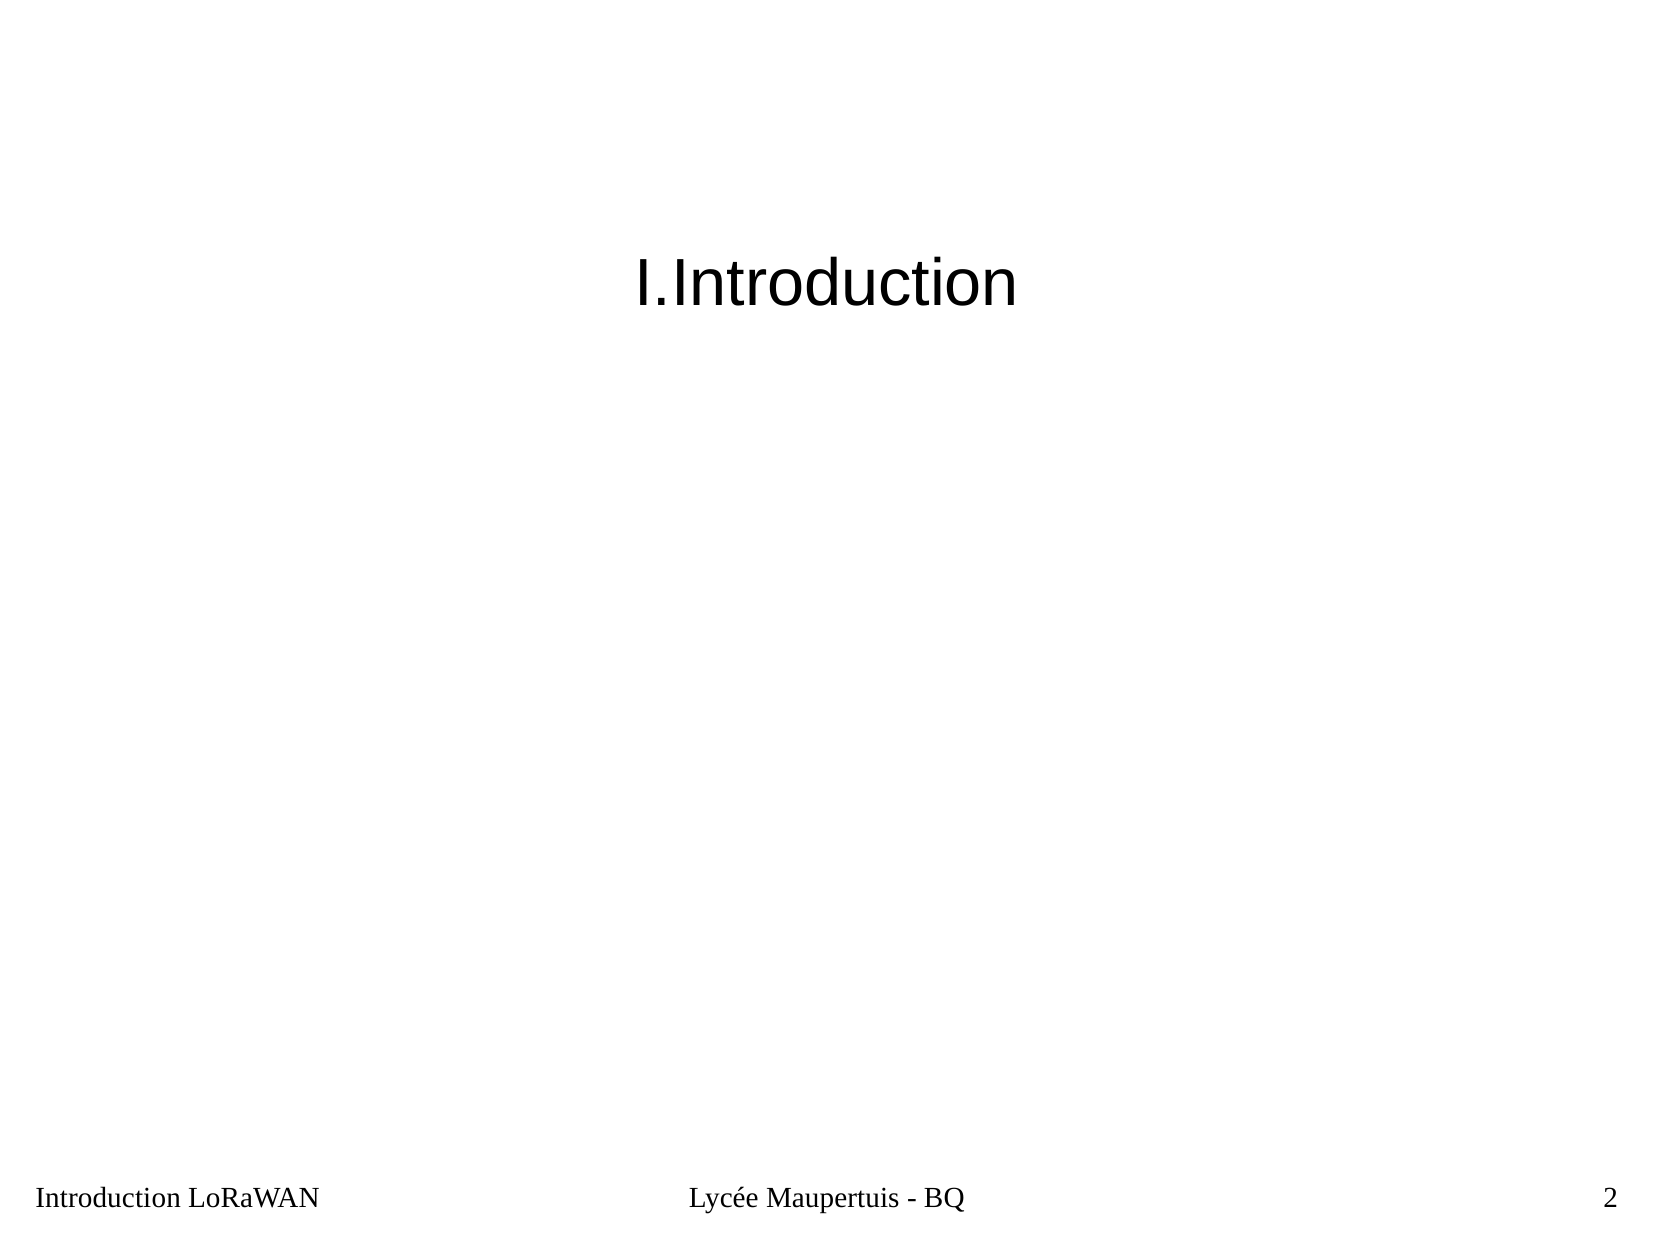

# Introduction
Introduction LoRaWAN
Lycée Maupertuis - BQ
2